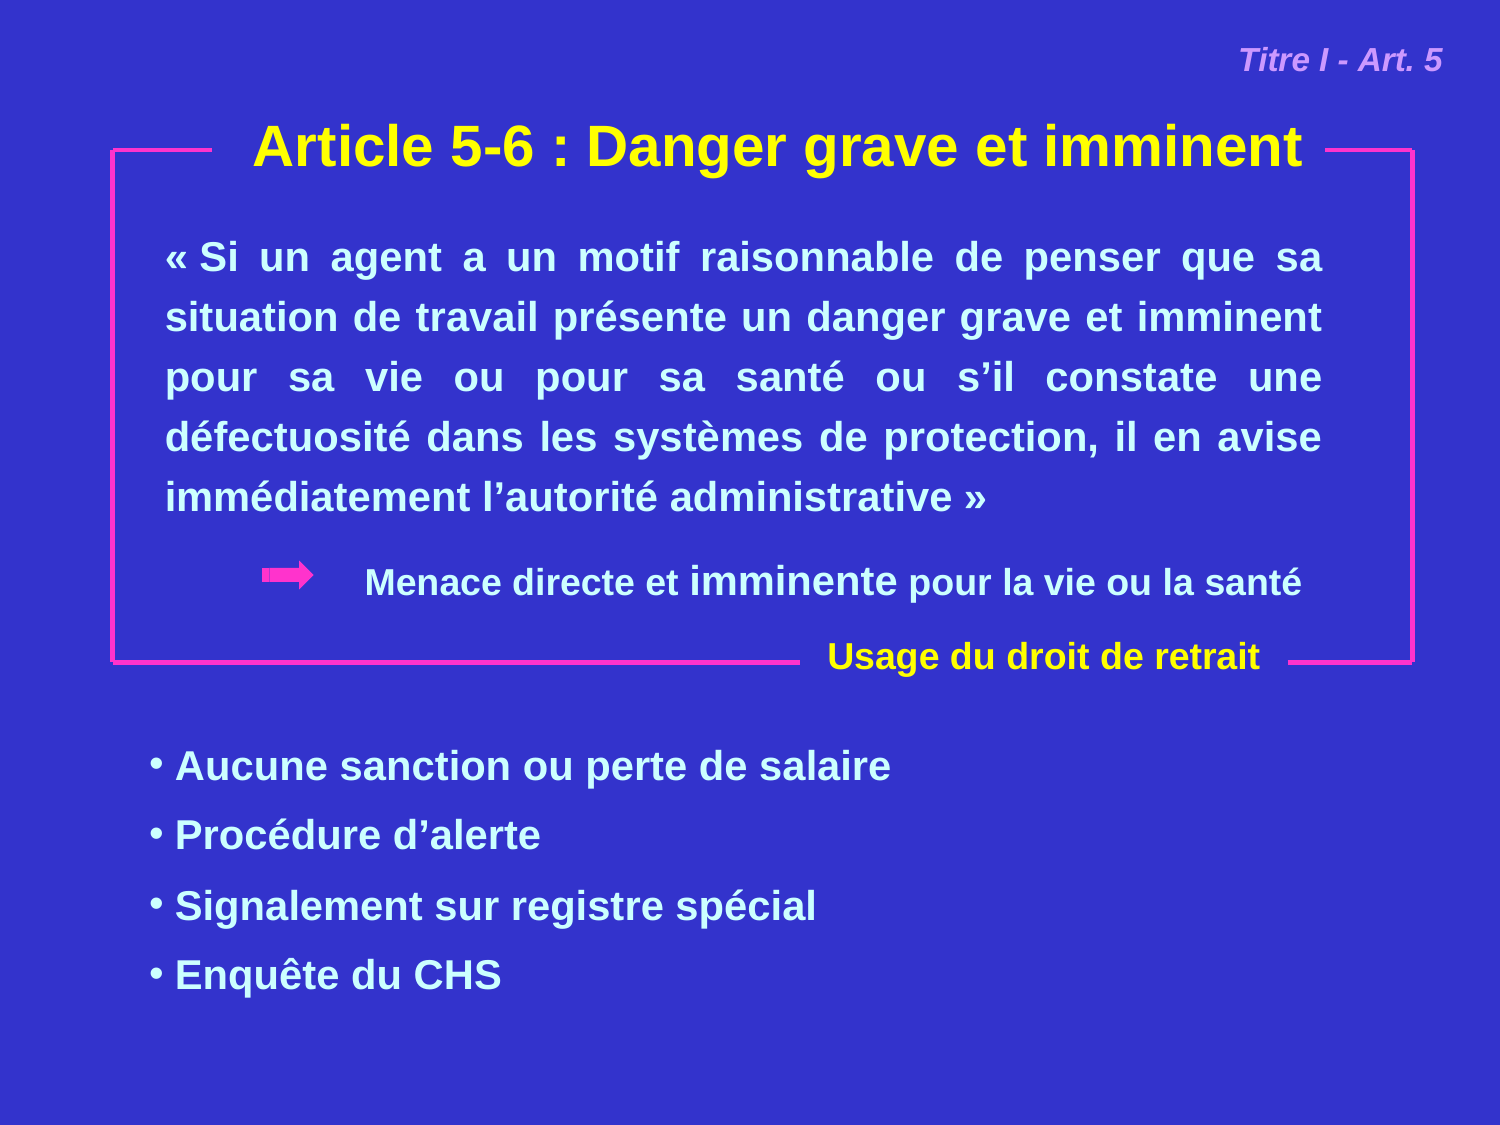

Titre I - Art. 5
Article 5-6 : Danger grave et imminent
« Si un agent a un motif raisonnable de penser que sa situation de travail présente un danger grave et imminent pour sa vie ou pour sa santé ou s’il constate une défectuosité dans les systèmes de protection, il en avise immédiatement l’autorité administrative »
Menace directe et imminente pour la vie ou la santé
Usage du droit de retrait
 Aucune sanction ou perte de salaire
 Procédure d’alerte
 Signalement sur registre spécial
 Enquête du CHS